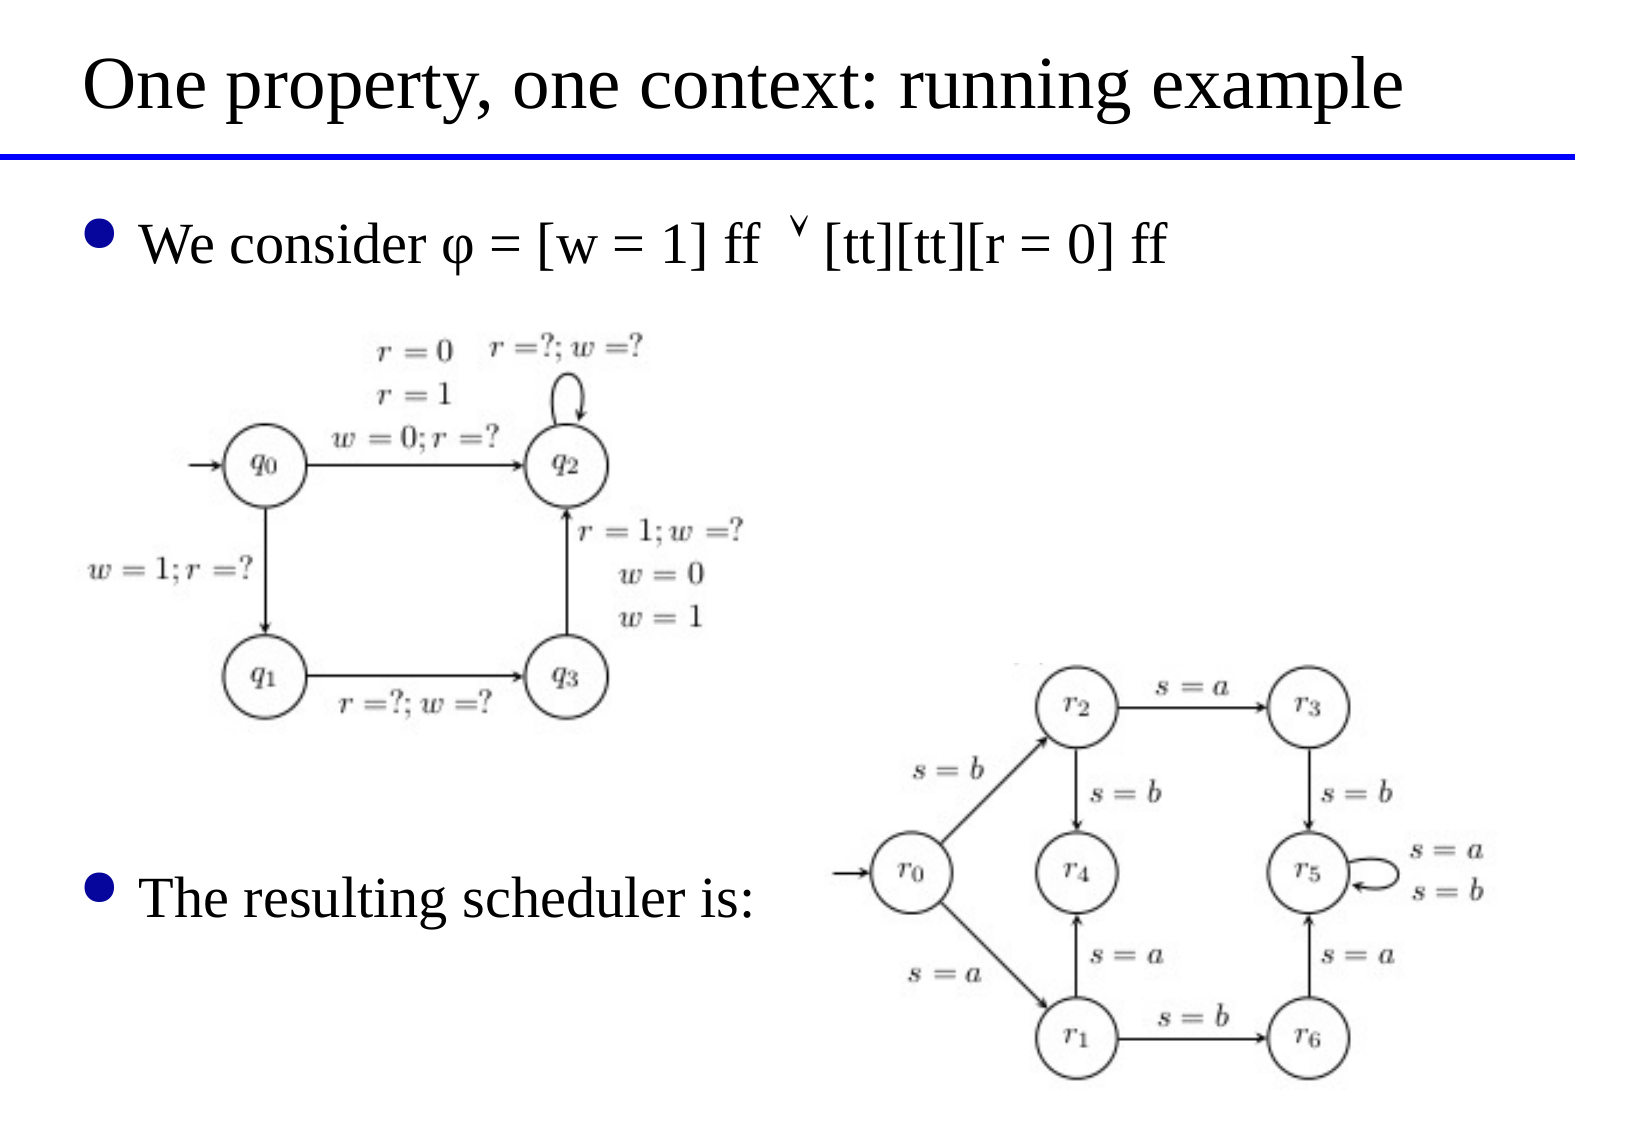

# One property, one context: running example
We consider φ = [w = 1] ff Ú [tt][tt][r = 0] ff
The resulting scheduler is: